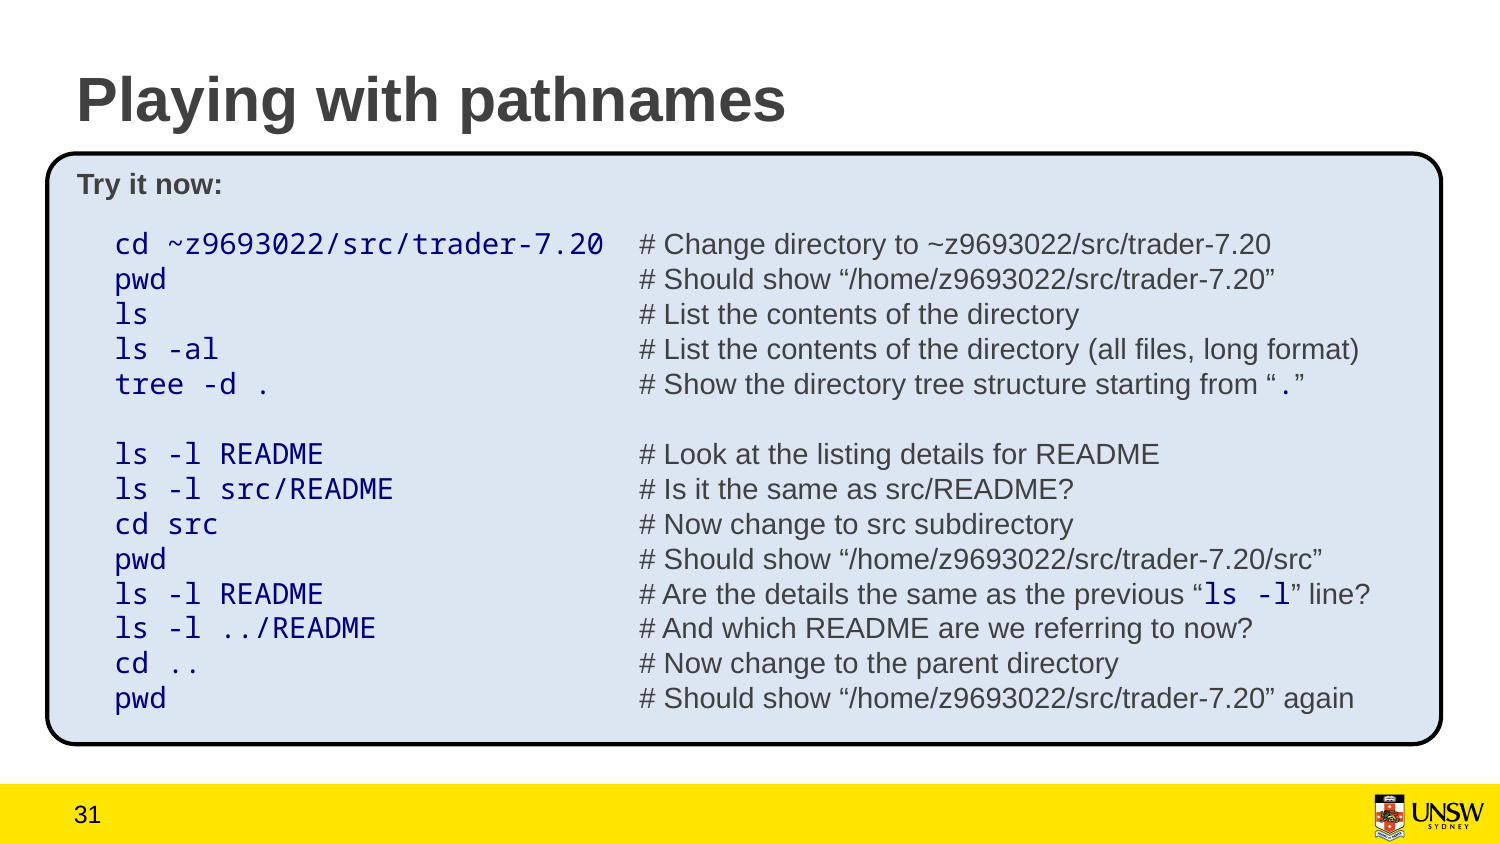

# Playing with pathnames
Try it now:
cd ~z9693022/src/trader-7.20	# Change directory to ~z9693022/src/trader-7.20
pwd							# Should show “/home/z9693022/src/trader-7.20”
ls							# List the contents of the directory
ls -al						# List the contents of the directory (all files, long format)
tree -d .					# Show the directory tree structure starting from “.”
ls -l README					# Look at the listing details for README
ls -l src/README				# Is it the same as src/README?
cd src						# Now change to src subdirectory
pwd							# Should show “/home/z9693022/src/trader-7.20/src”
ls -l README					# Are the details the same as the previous “ls -l” line?
ls -l ../README				# And which README are we referring to now?
cd ..						# Now change to the parent directory
pwd							# Should show “/home/z9693022/src/trader-7.20” again